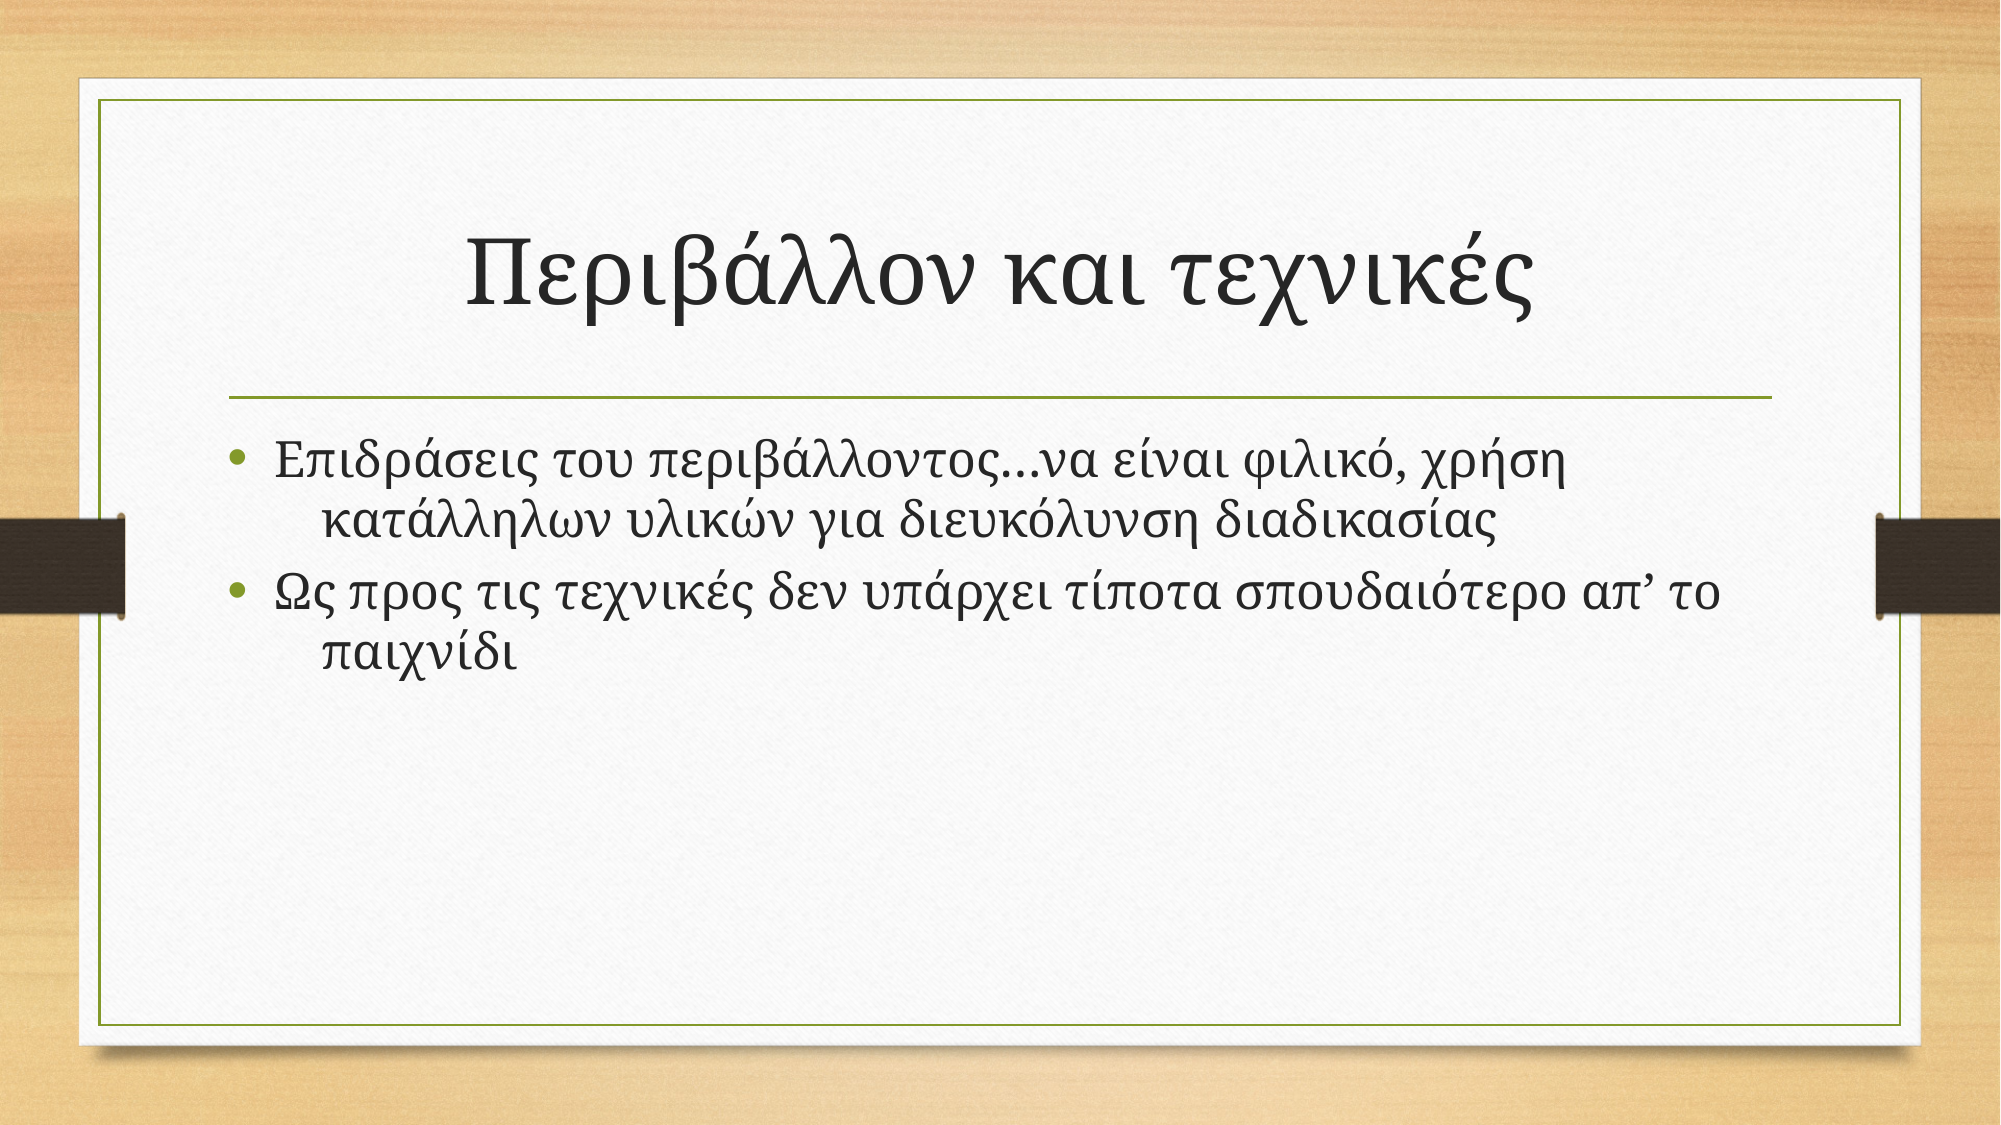

# Περιβάλλον και τεχνικές
Επιδράσεις του περιβάλλοντος…να είναι φιλικό, χρήση κατάλληλων υλικών για διευκόλυνση διαδικασίας
Ως προς τις τεχνικές δεν υπάρχει τίποτα σπουδαιότερο απ’ το παιχνίδι